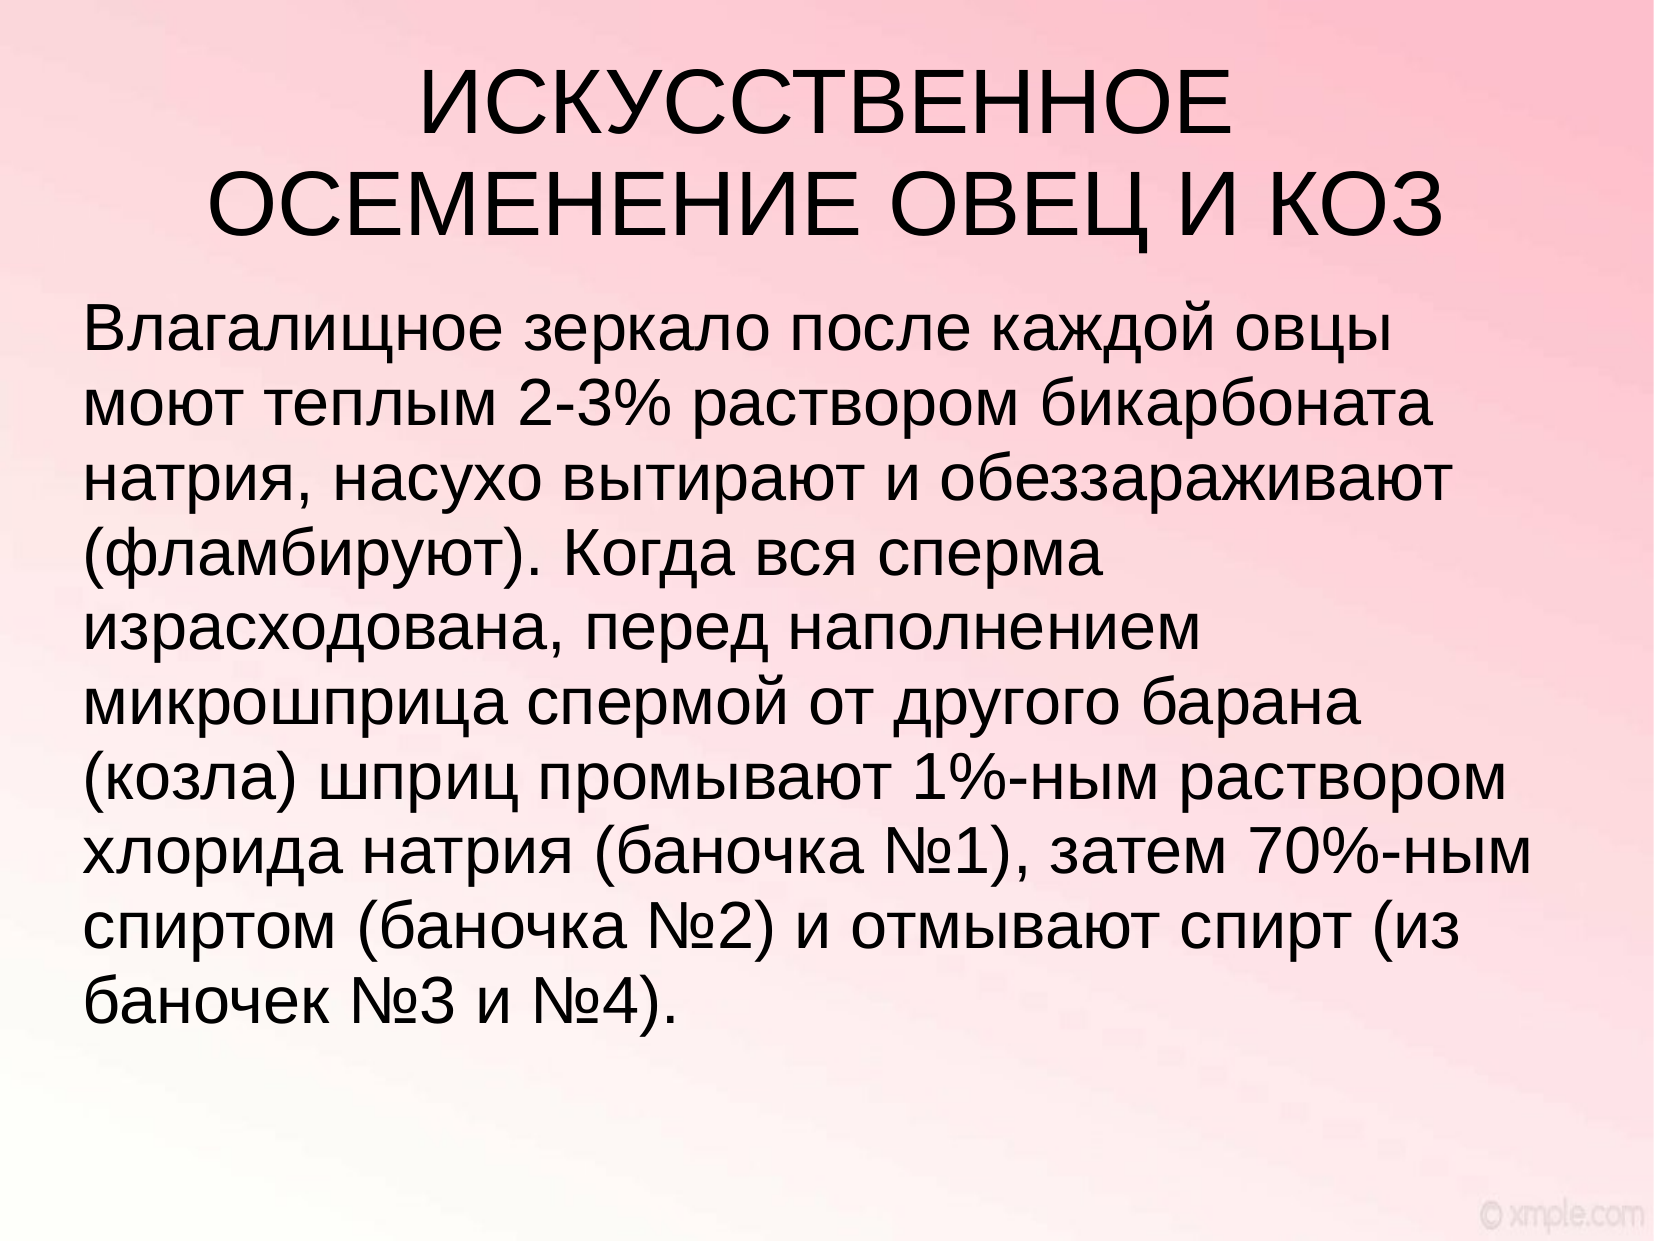

# ИСКУССТВЕННОЕ ОСЕМЕНЕНИЕ ОВЕЦ И КОЗ
Влагалищное зеркало после каждой овцы моют теплым 2-3% раствором бикарбоната натрия, насухо вытирают и обеззараживают (фламбируют). Когда вся сперма израсходована, перед наполнением микрошприца спермой от другого барана (козла) шприц промывают 1%-ным раствором хлорида натрия (баночка №1), затем 70%-ным спиртом (баночка №2) и отмывают спирт (из баночек №3 и №4).